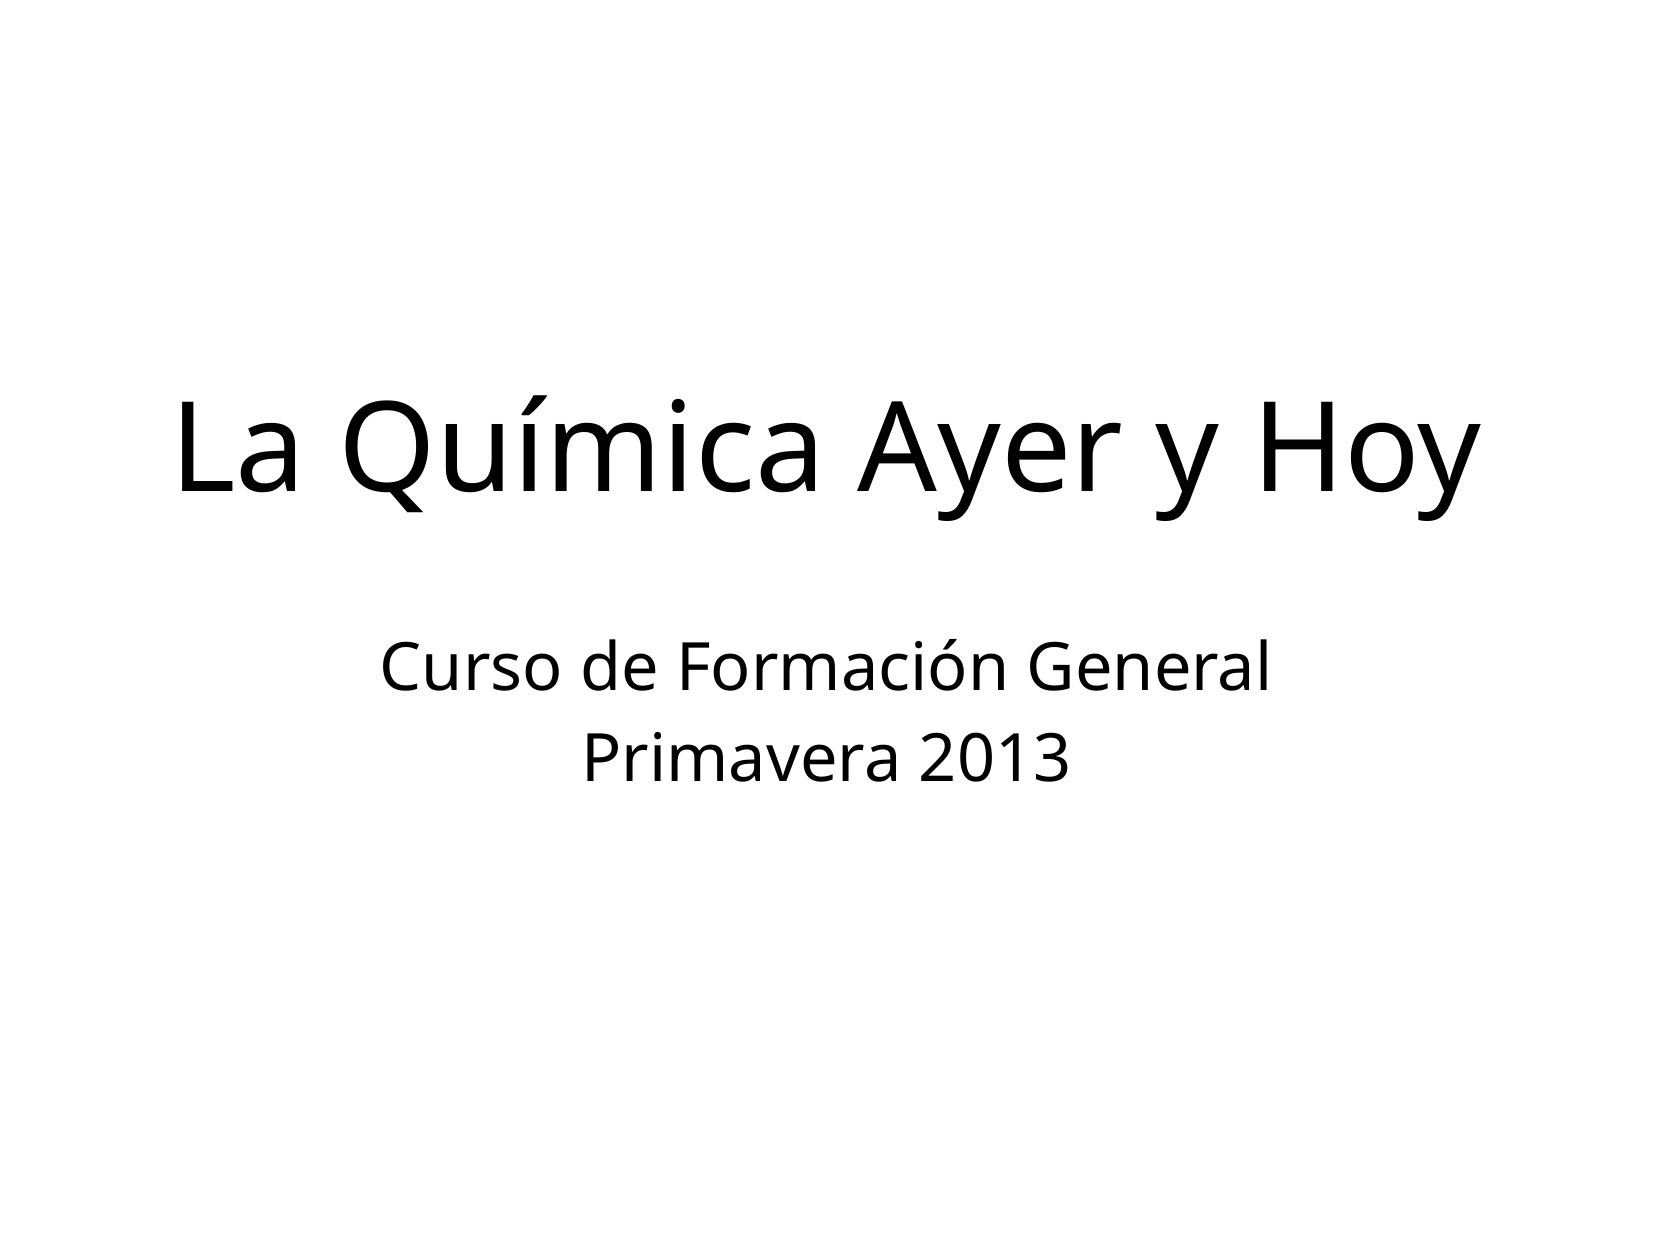

# La Química Ayer y Hoy
Curso de Formación General
Primavera 2013